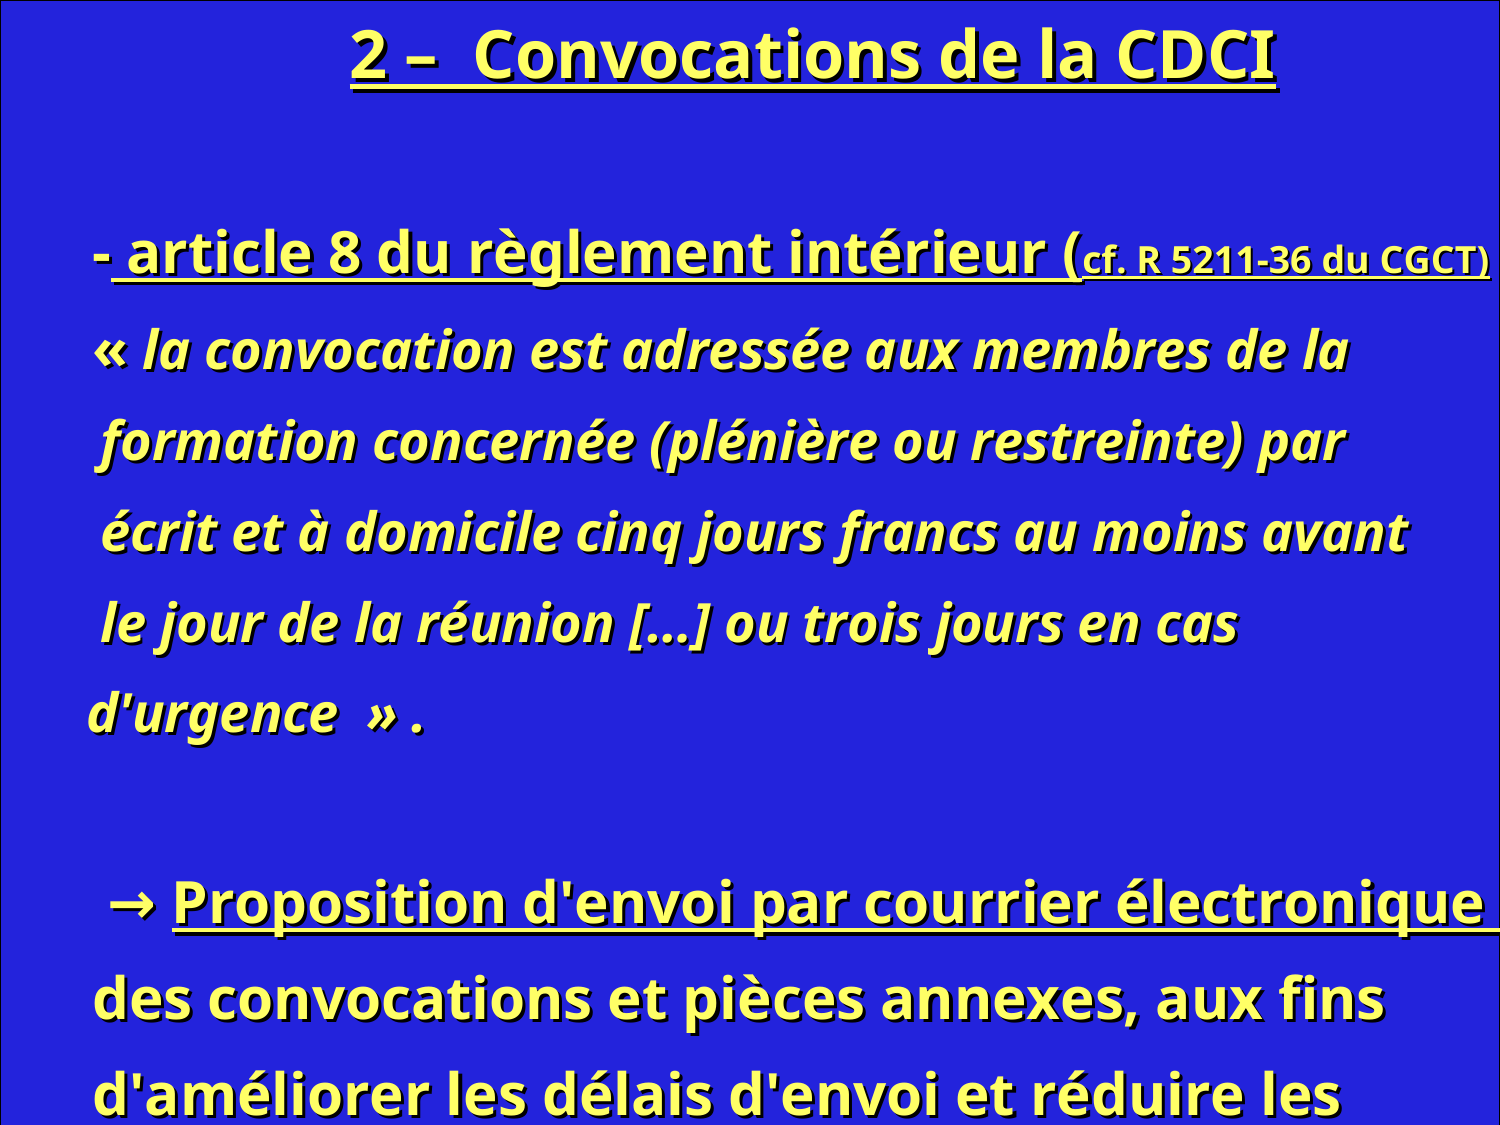

2 – Convocations de la CDCI
 - article 8 du règlement intérieur (cf. R 5211-36 du CGCT)
 « la convocation est adressée aux membres de la
 formation concernée (plénière ou restreinte) par
 écrit et à domicile cinq jours francs au moins avant
 le jour de la réunion […] ou trois jours en cas
 d'urgence  » .
 → Proposition d'envoi par courrier électronique
 des convocations et pièces annexes, aux fins
 d'améliorer les délais d'envoi et réduire les
 coûts postaux.
#